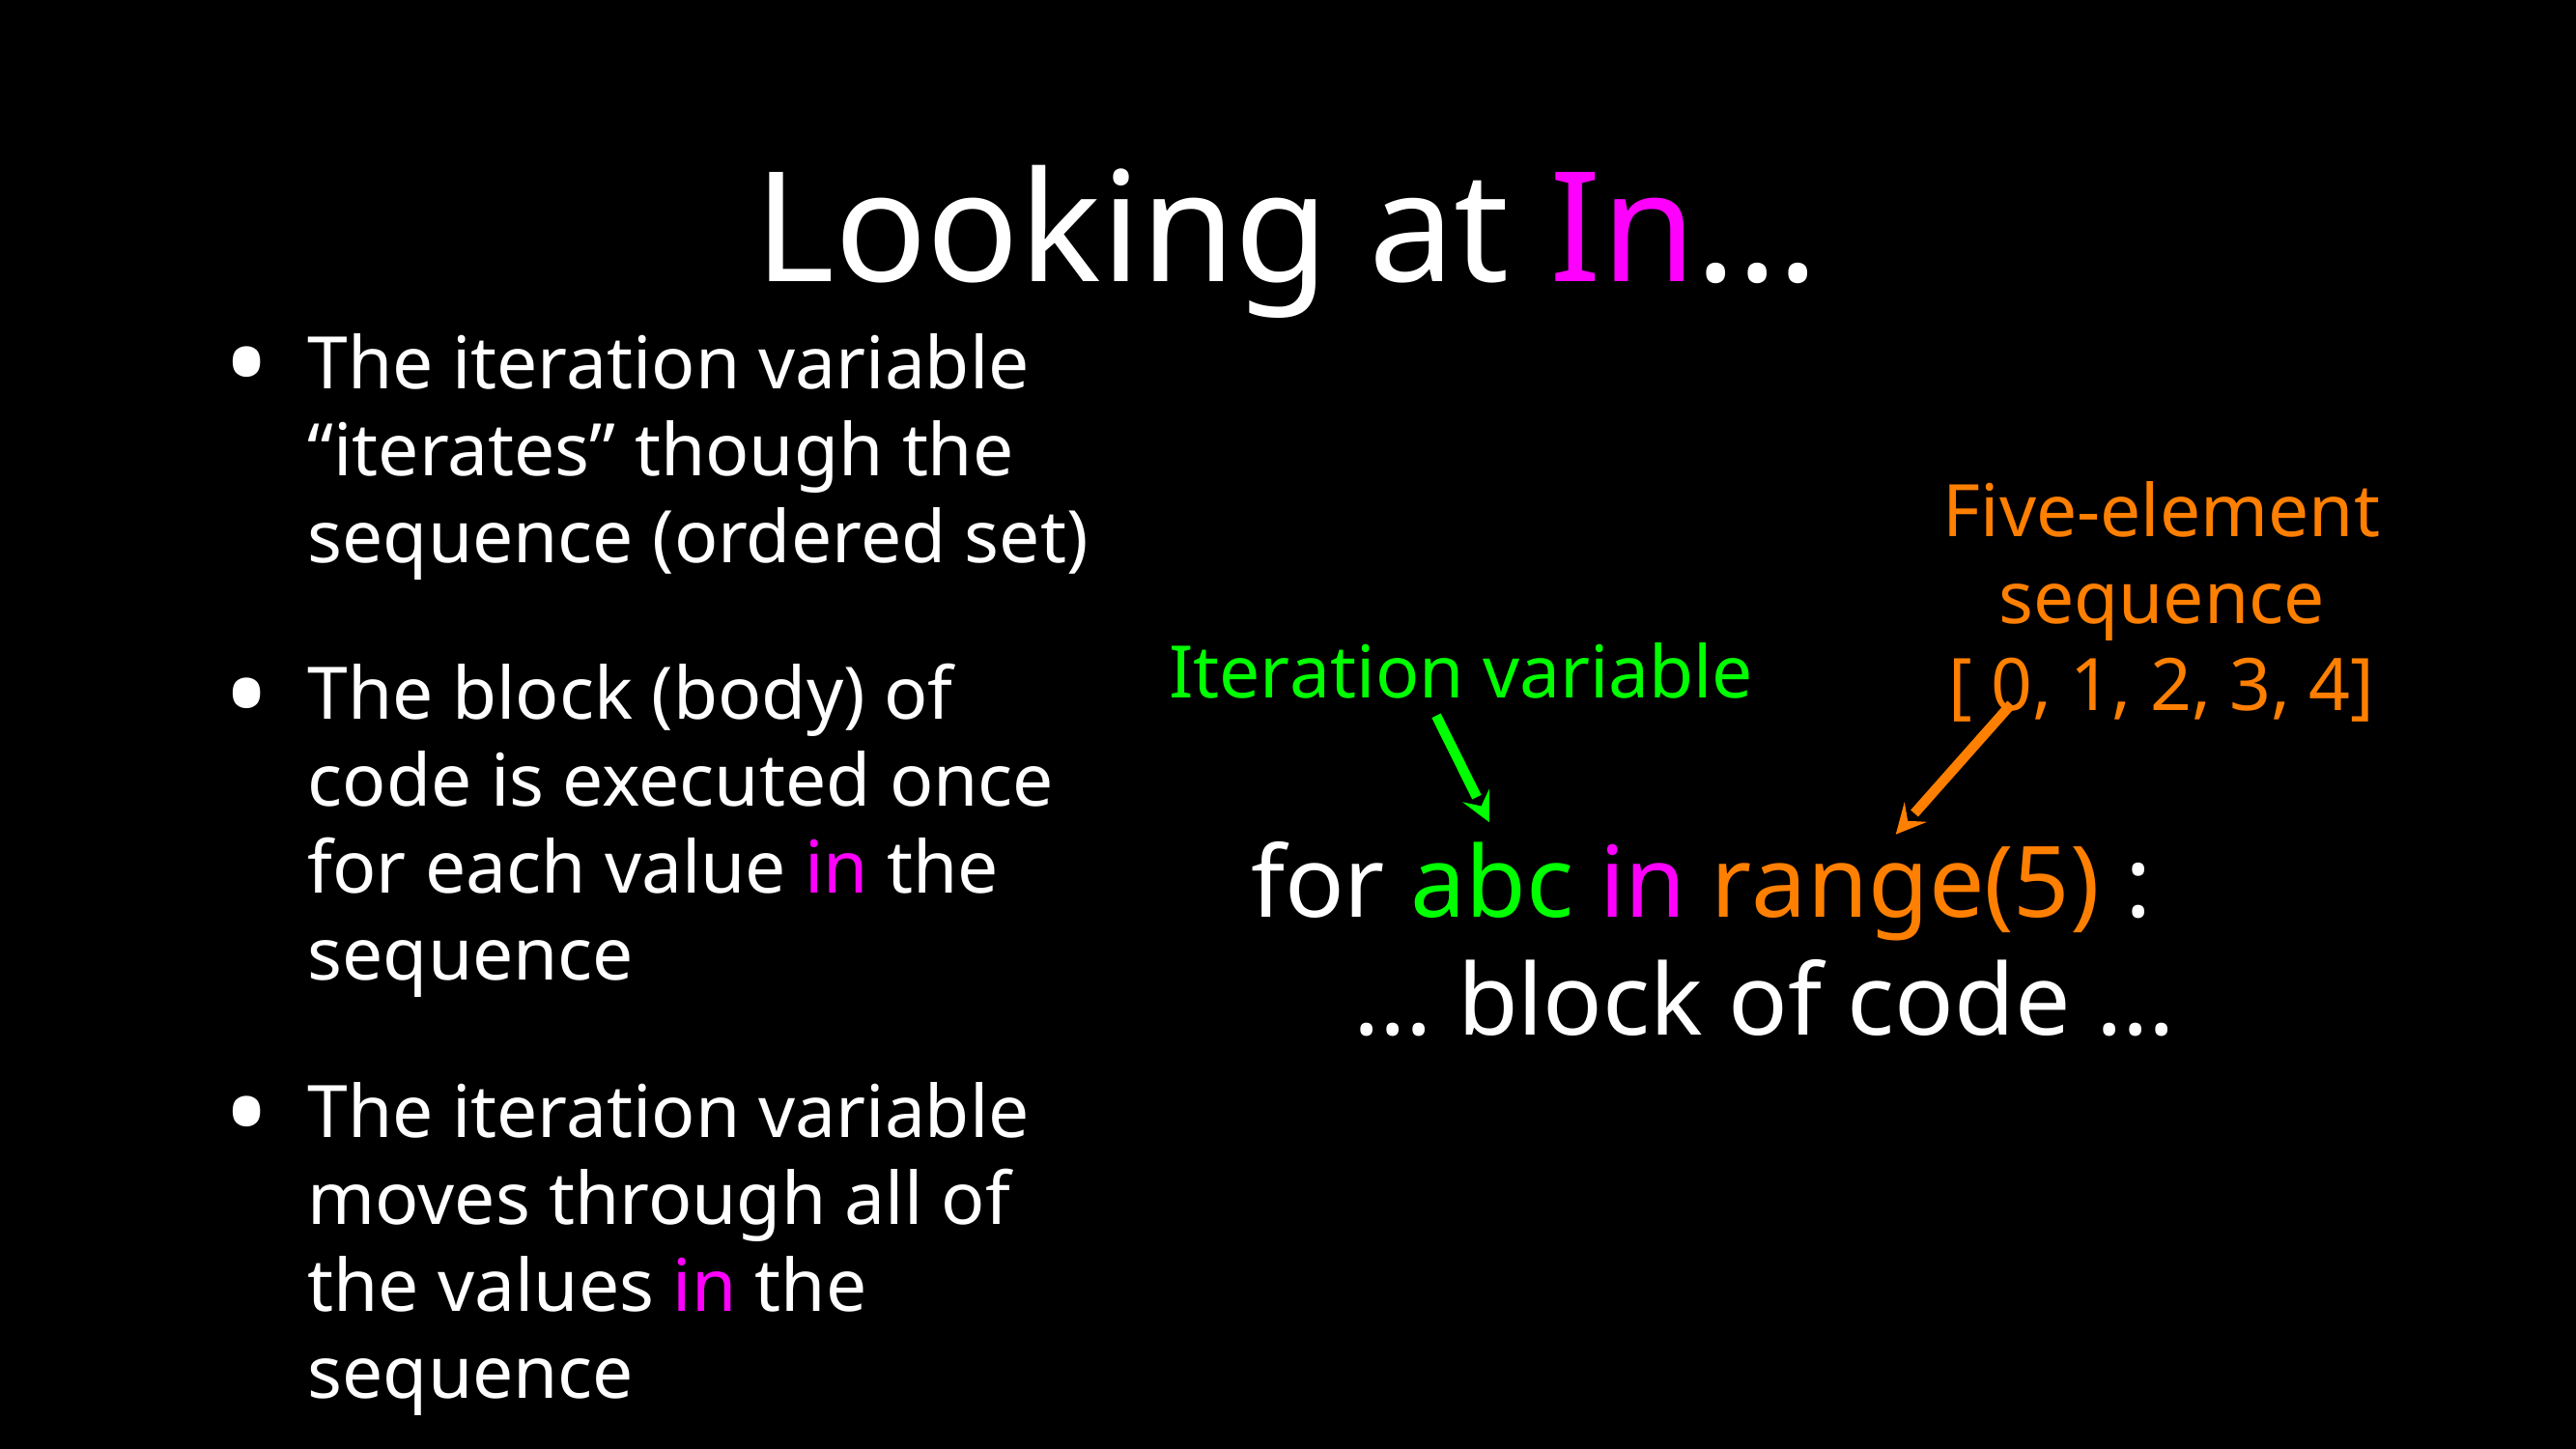

# Looking at In...
The iteration variable “iterates” though the sequence (ordered set)
The block (body) of code is executed once for each value in the sequence
The iteration variable moves through all of the values in the sequence
Five-element sequence
[ 0, 1, 2, 3, 4]
Iteration variable
for abc in range(5) :
 ... block of code ...